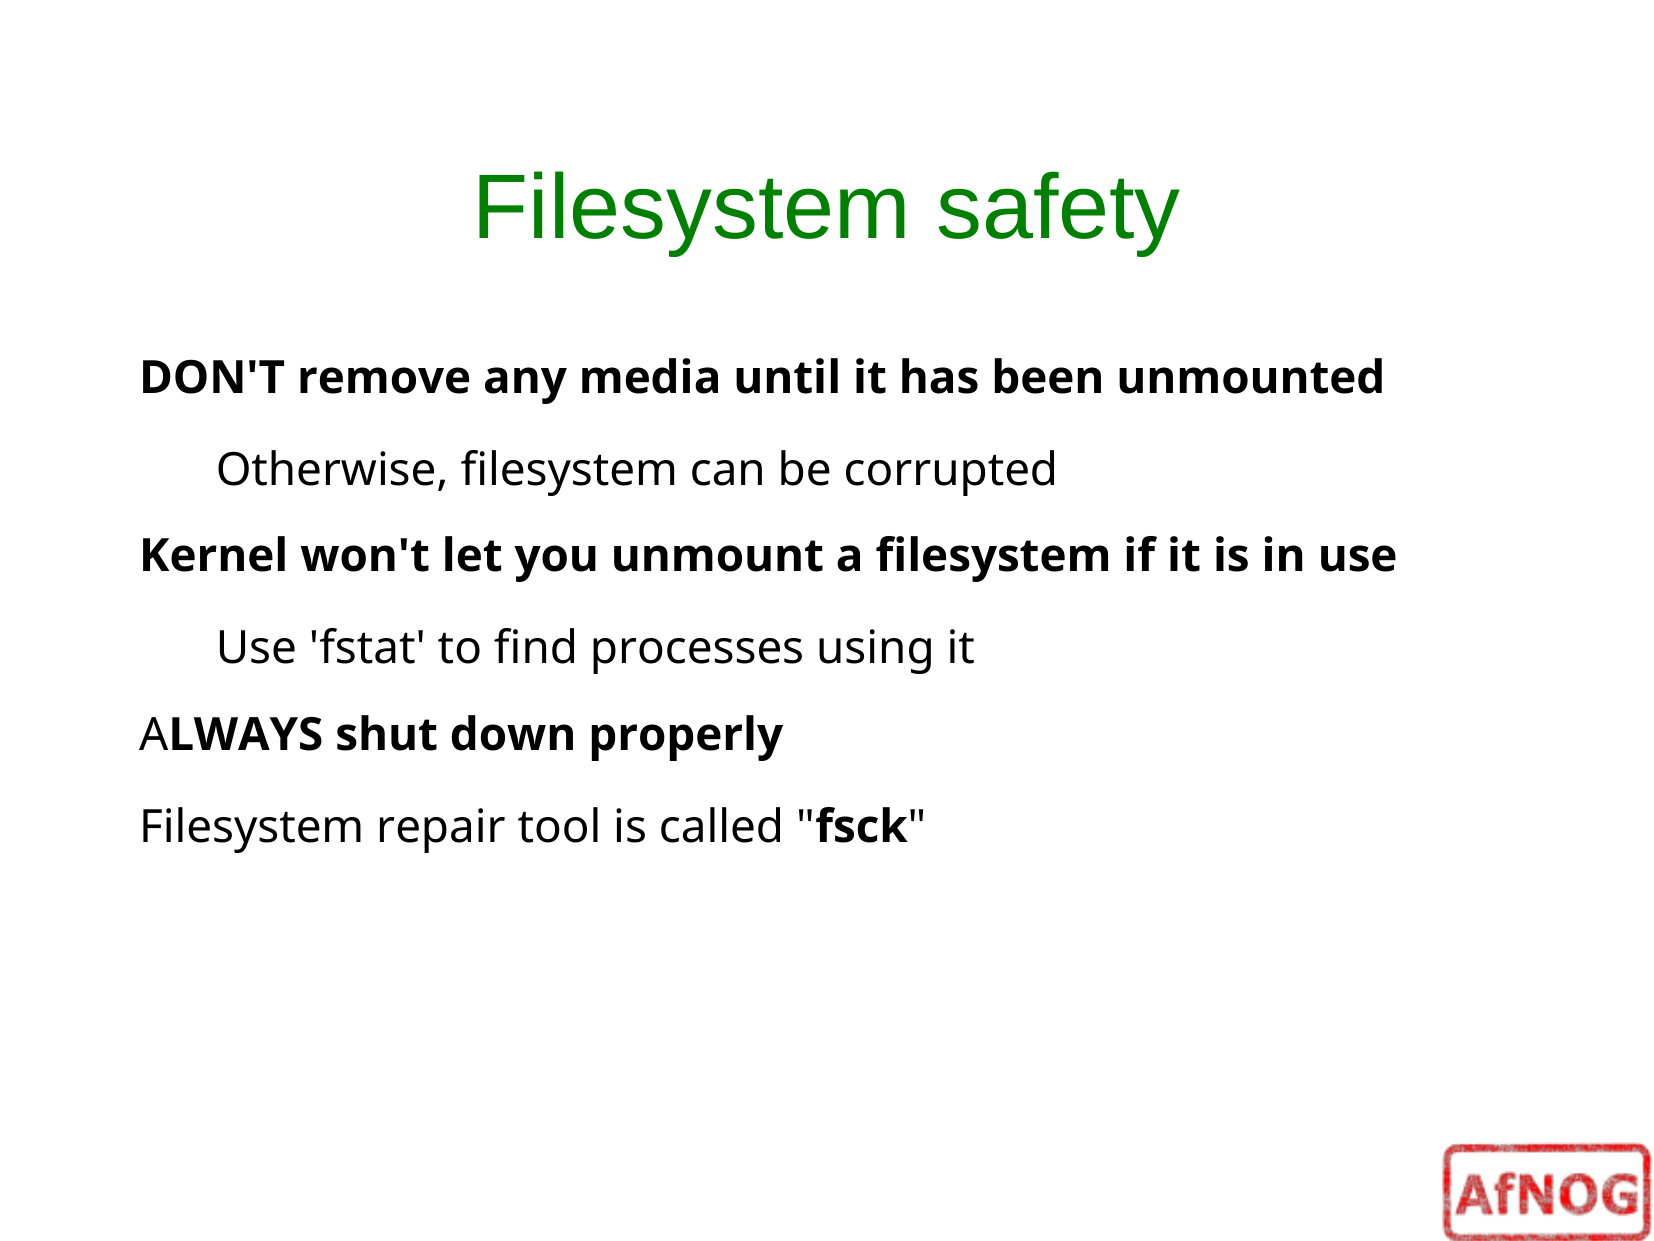

# Filesystem safety
DON'T remove any media until it has been unmounted
Otherwise, filesystem can be corrupted
Kernel won't let you unmount a filesystem if it is in use
Use 'fstat' to find processes using it
ALWAYS shut down properly
Filesystem repair tool is called "fsck"